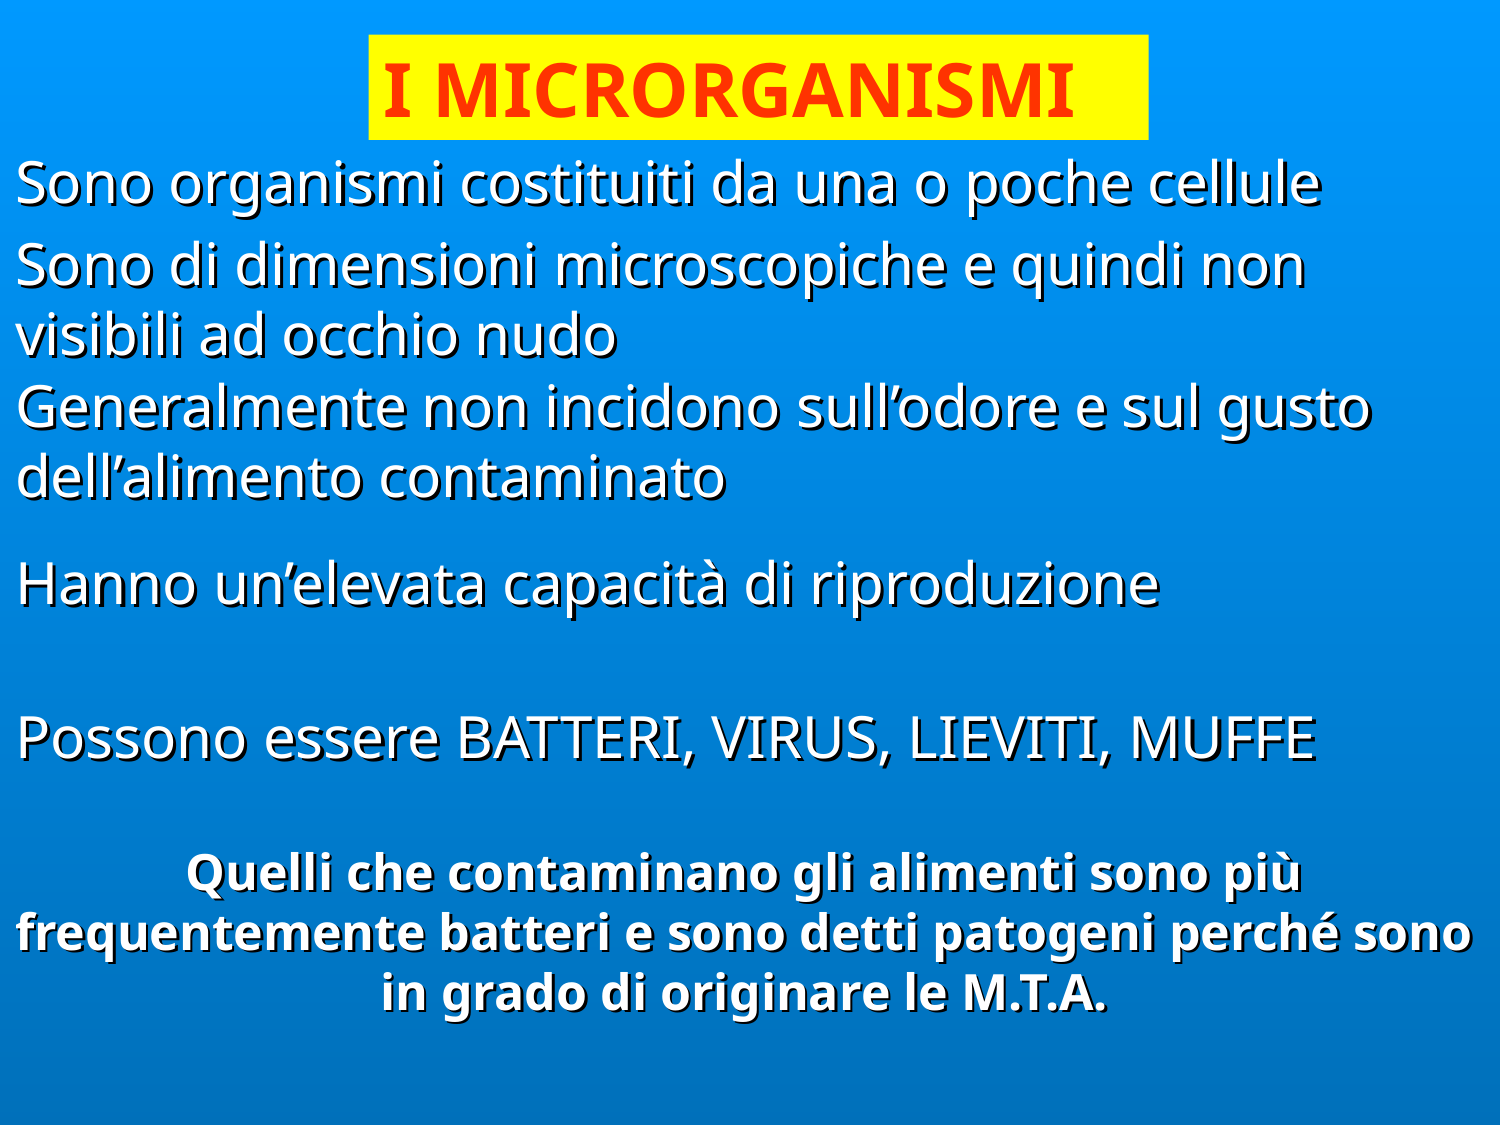

I MICRORGANISMI
Sono organismi costituiti da una o poche cellule
Sono di dimensioni microscopiche e quindi non
visibili ad occhio nudo
Generalmente non incidono sull’odore e sul gusto
dell’alimento contaminato
Hanno un’elevata capacità di riproduzione
Possono essere BATTERI, VIRUS, LIEVITI, MUFFE
Quelli che contaminano gli alimenti sono più frequentemente batteri e sono detti patogeni perché sono in grado di originare le M.T.A.